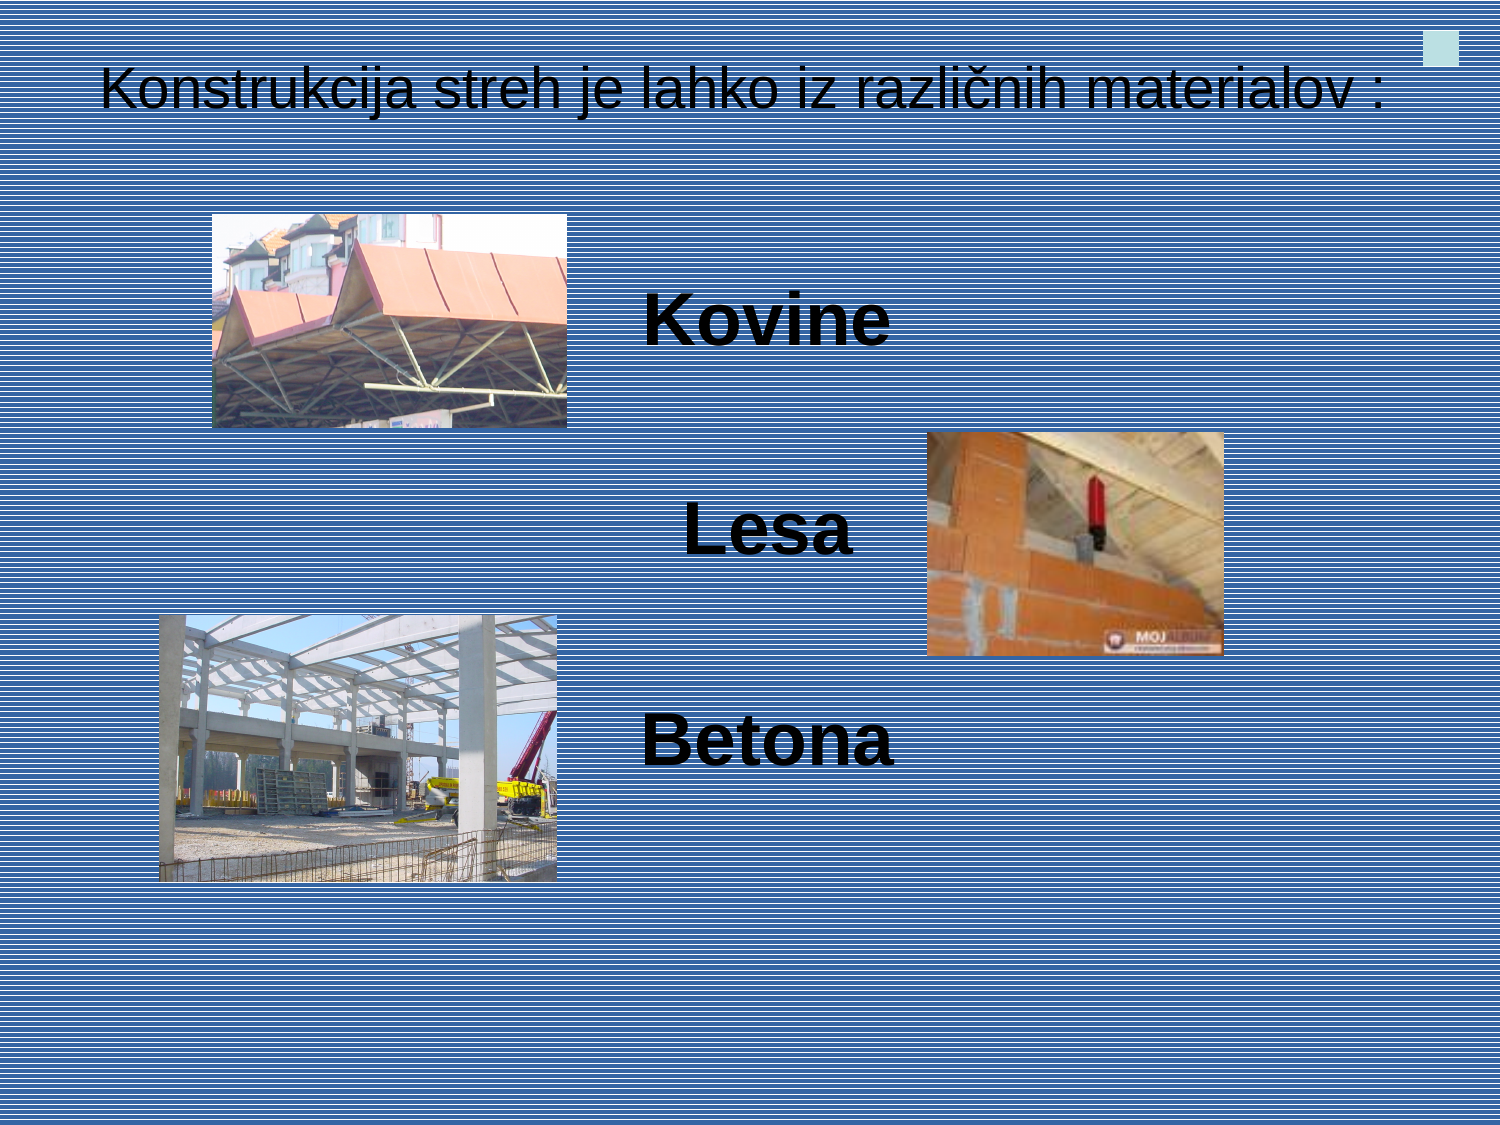

# Konstrukcija streh je lahko iz različnih materialov :
Kovine
Lesa
Betona